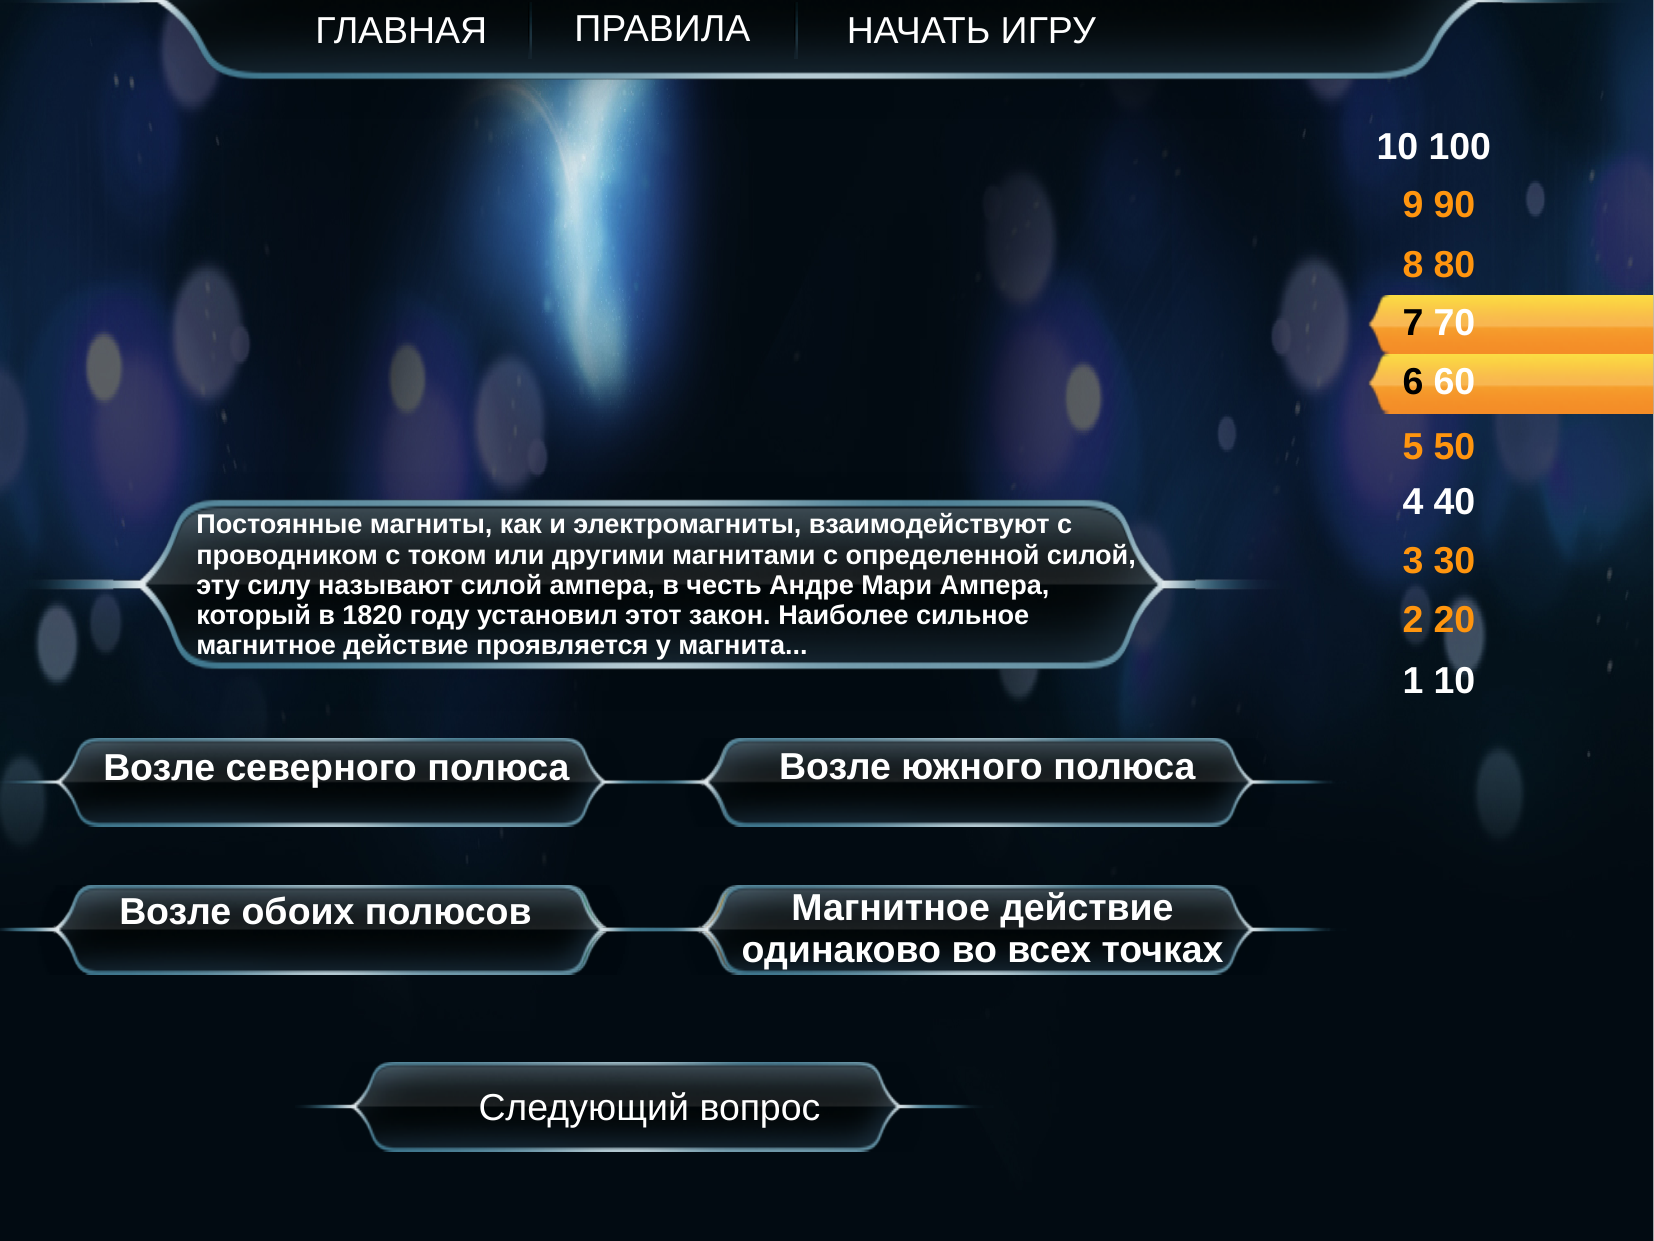

ПРАВИЛА
ГЛАВНАЯ
НАЧАТЬ ИГРУ
10 100
9 90
8 80
7 70
7 70
6 60
6 60
5 50
4 40
Постоянные магниты, как и электромагниты, взаимодействуют с проводником с током или другими магнитами с определенной силой, эту силу называют силой ампера, в честь Андре Мари Ампера,
который в 1820 году установил этот закон. Наиболее сильное магнитное действие проявляется у магнита...
3 30
2 20
1 10
Возле южного полюса
Возле северного полюса
Магнитное действие одинаково во всех точках
Возле обоих полюсов
Следующий вопрос